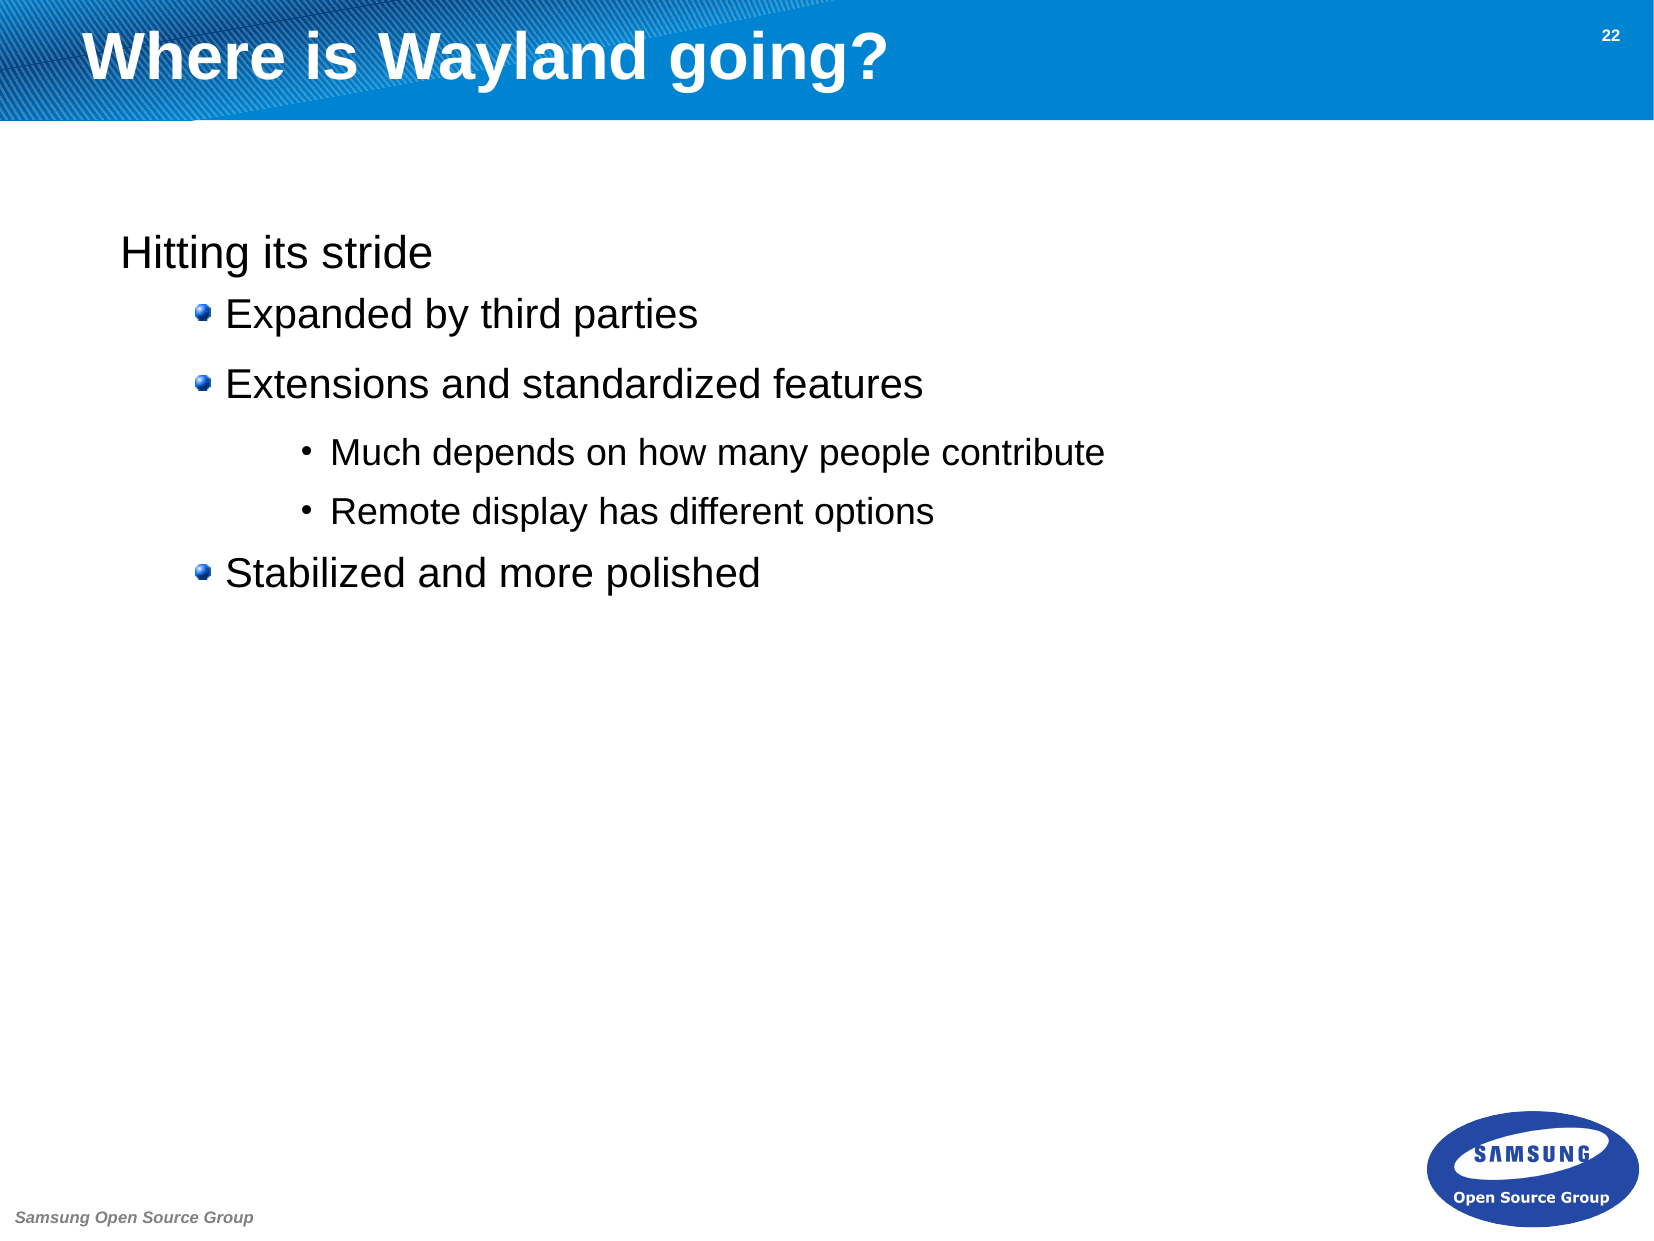

# Where is Wayland going?
Hitting its stride
Expanded by third parties
Extensions and standardized features
Much depends on how many people contribute
Remote display has different options
Stabilized and more polished